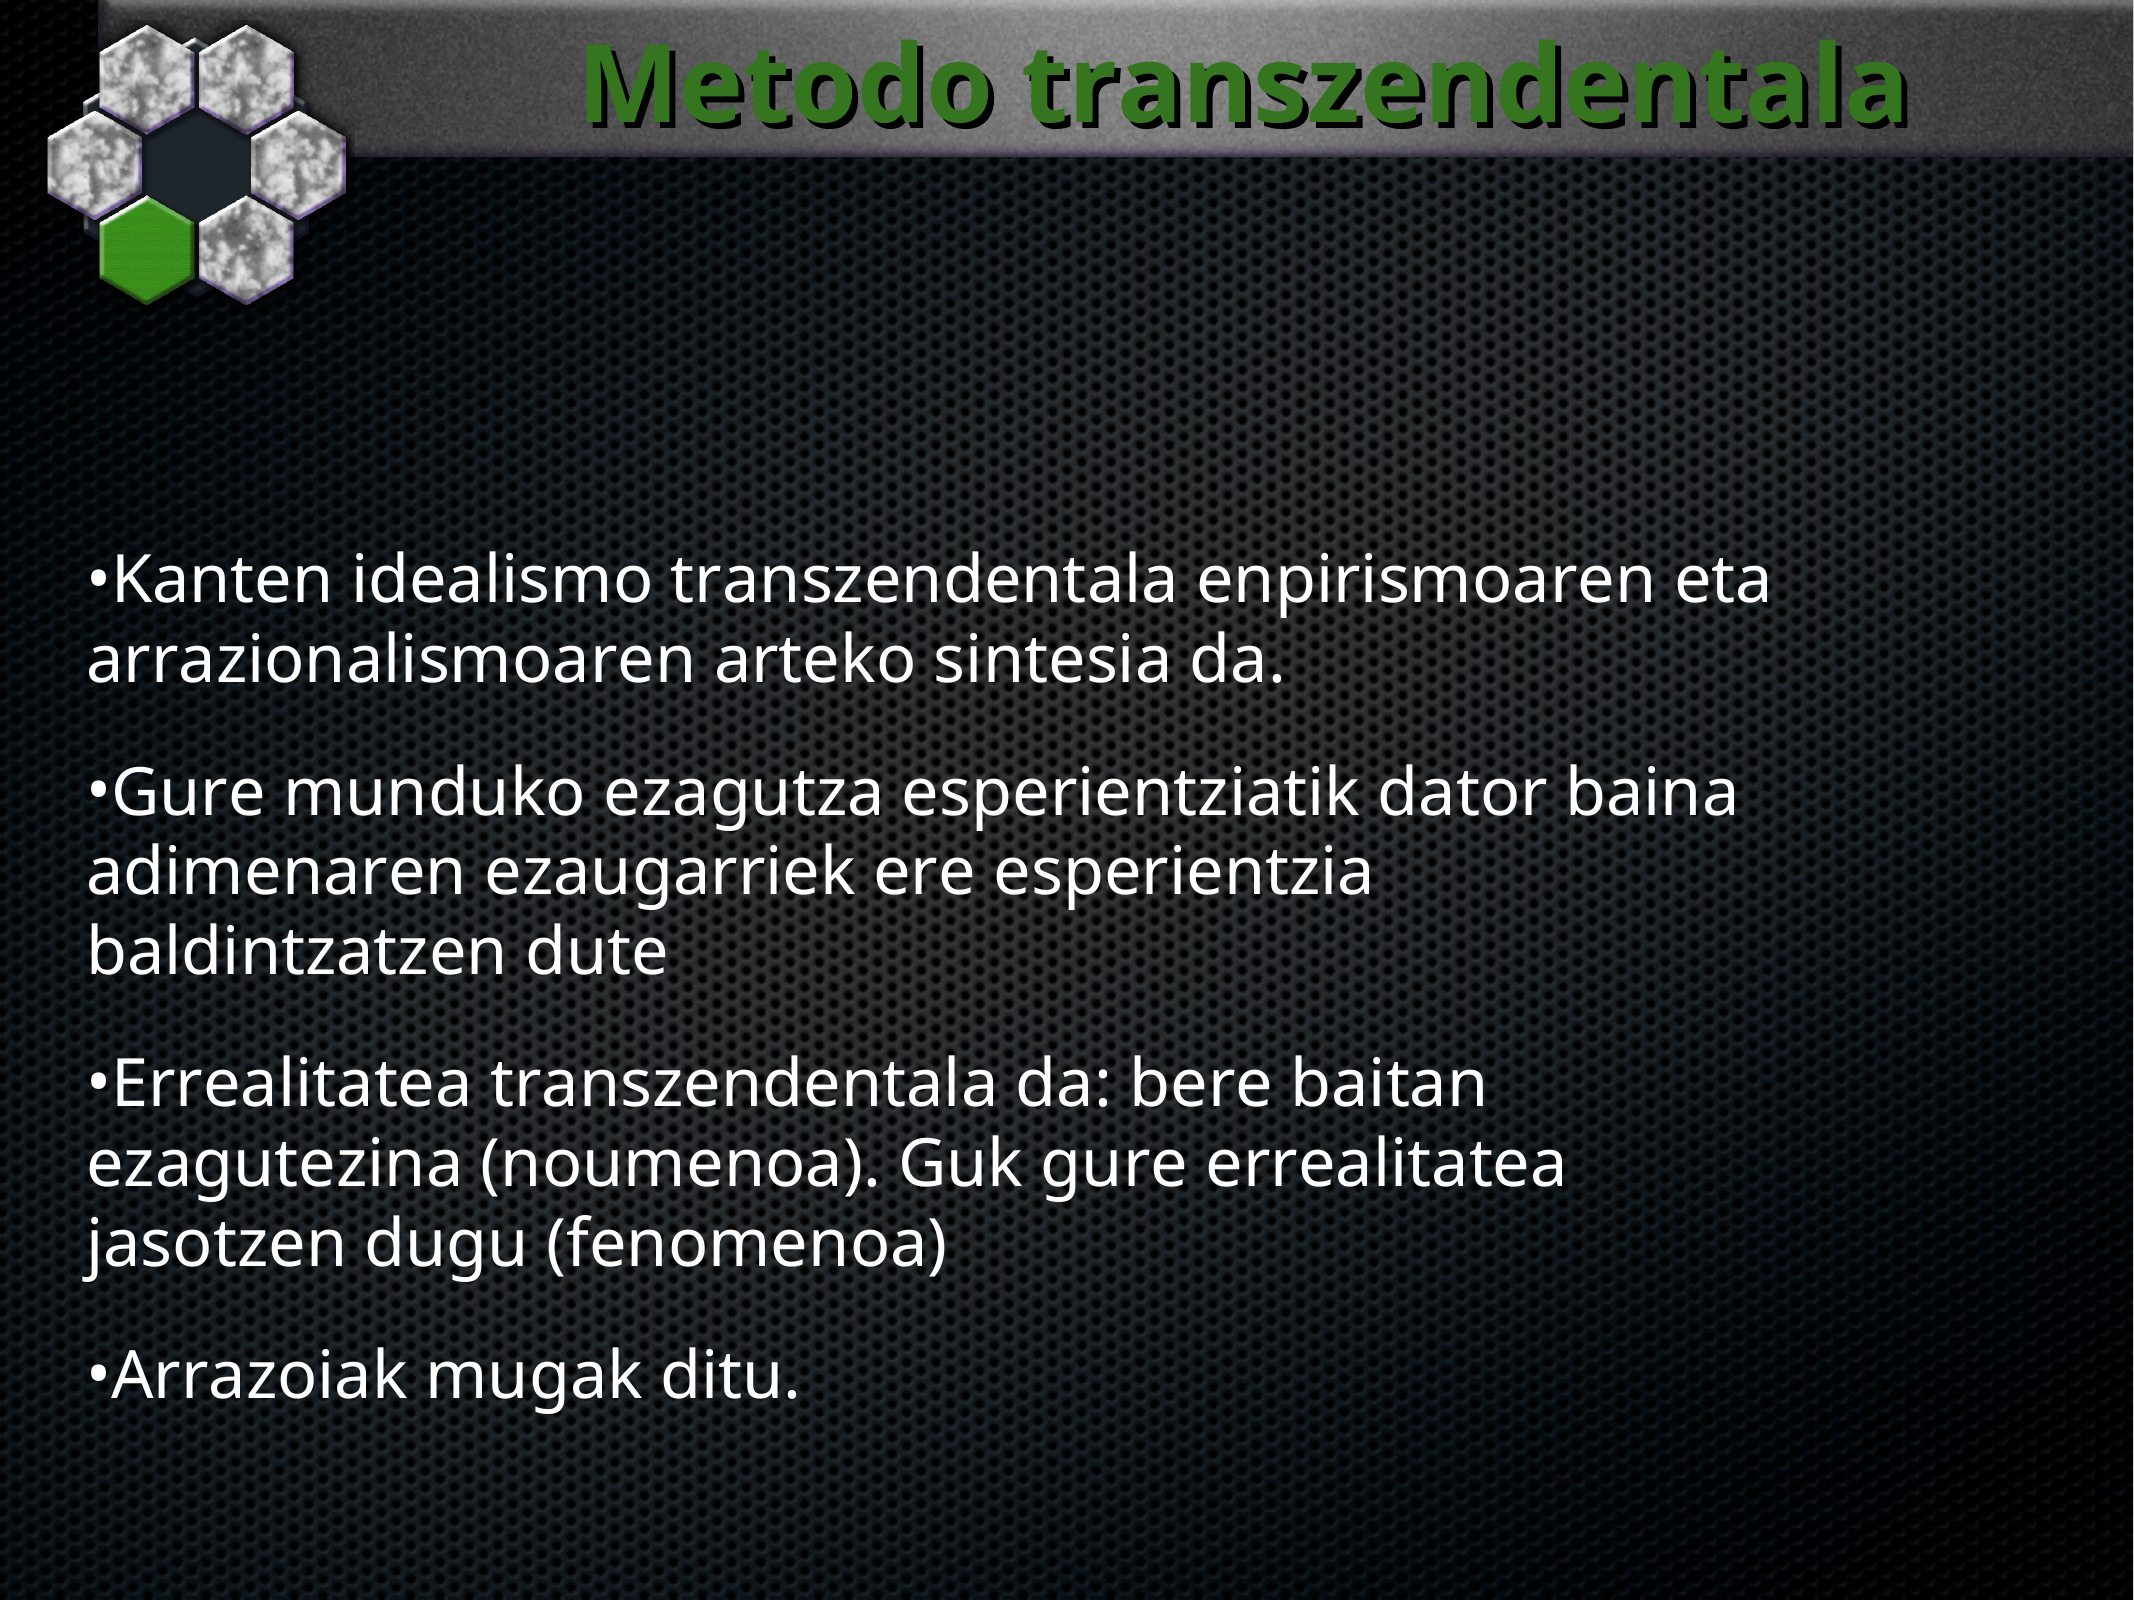

Metodo transzendentala
Kanten idealismo transzendentala enpirismoaren eta arrazionalismoaren arteko sintesia da.
Gure munduko ezagutza esperientziatik dator baina adimenaren ezaugarriek ere esperientzia baldintzatzen dute
Errealitatea transzendentala da: bere baitan ezagutezina (noumenoa). Guk gure errealitatea jasotzen dugu (fenomenoa)
Arrazoiak mugak ditu.